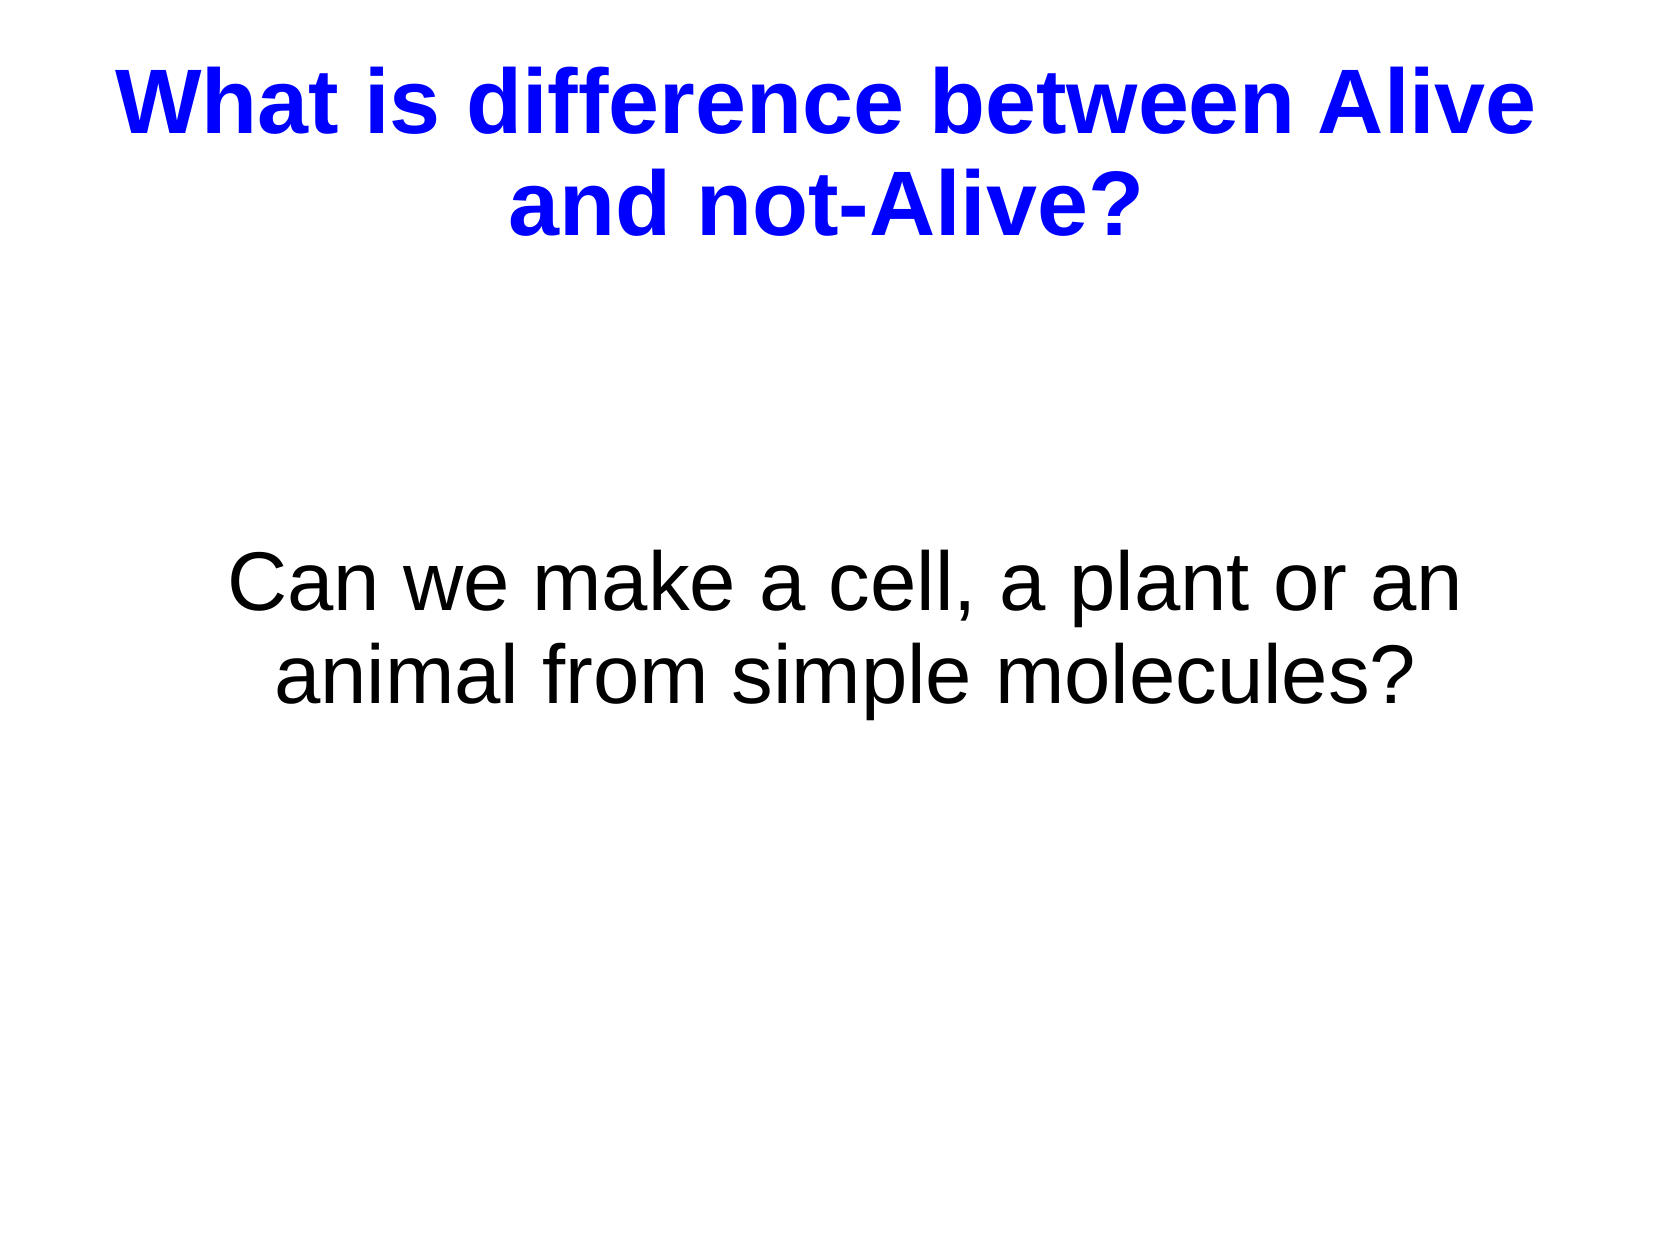

# What is difference between Alive and not-Alive?
Can we make a cell, a plant or an animal from simple molecules?